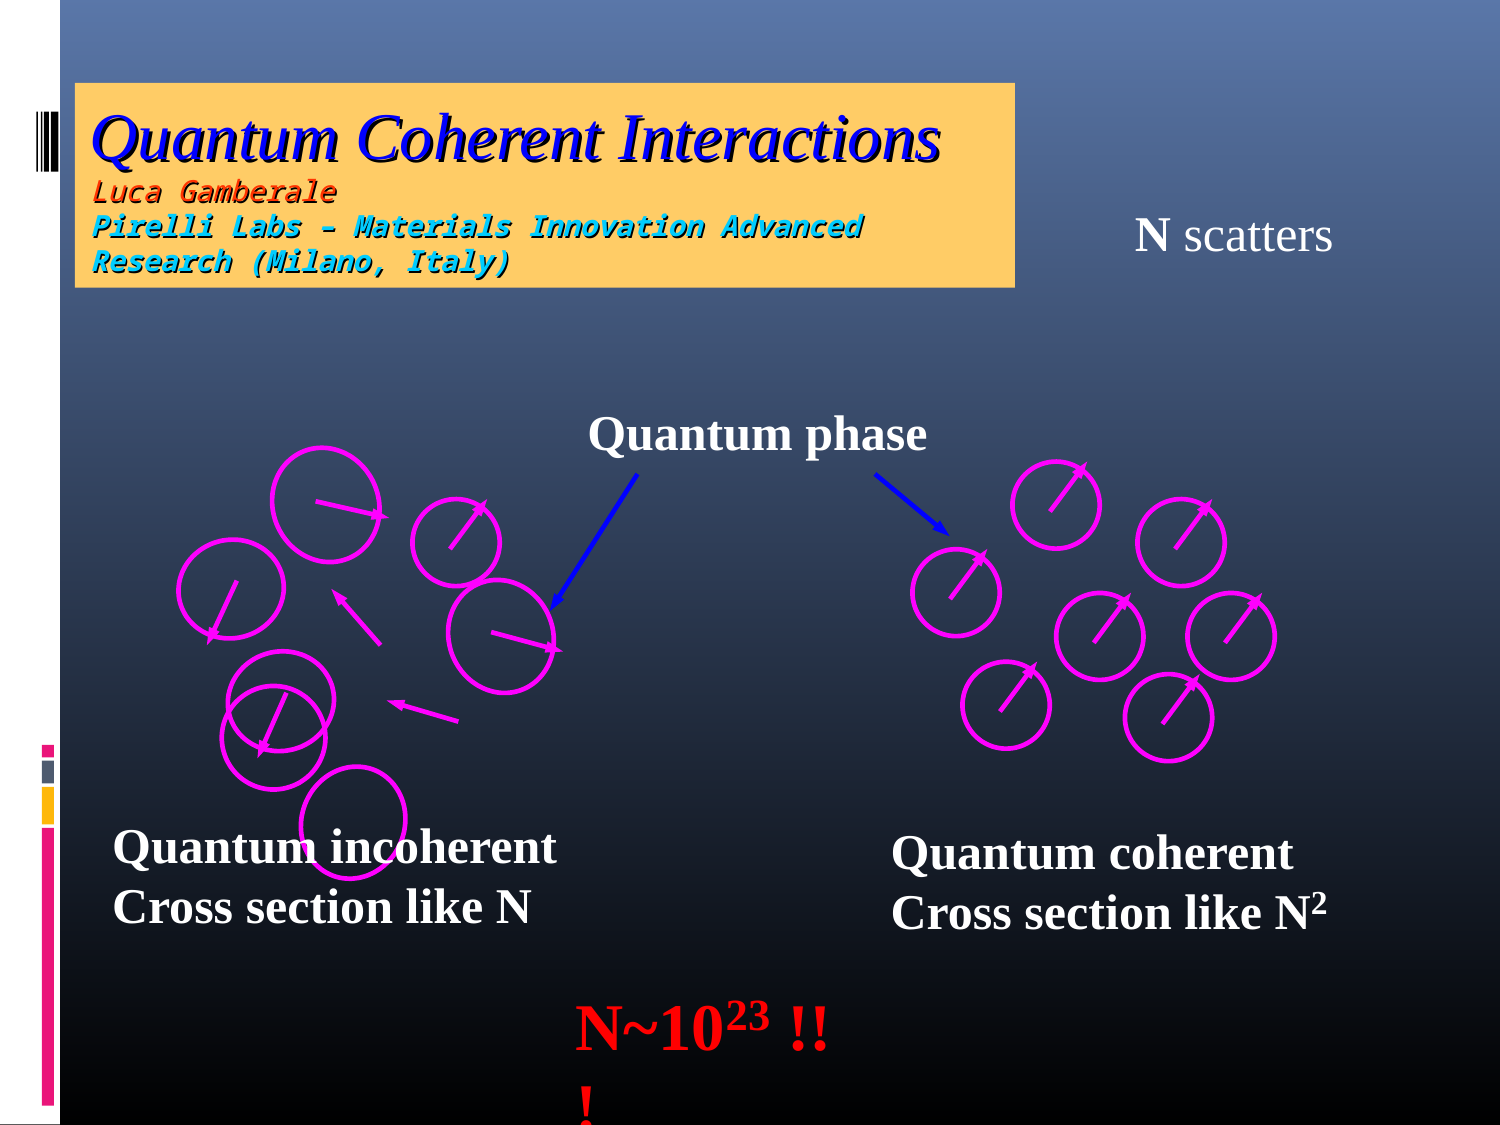

Quantum Coherent Interactions
Luca Gamberale
Pirelli Labs – Materials Innovation Advanced Research (Milano, Italy)
N scatters
Quantum phase
Quantum incoherent
Cross section like N
Quantum coherent
Cross section like N2
N~1023 !!!